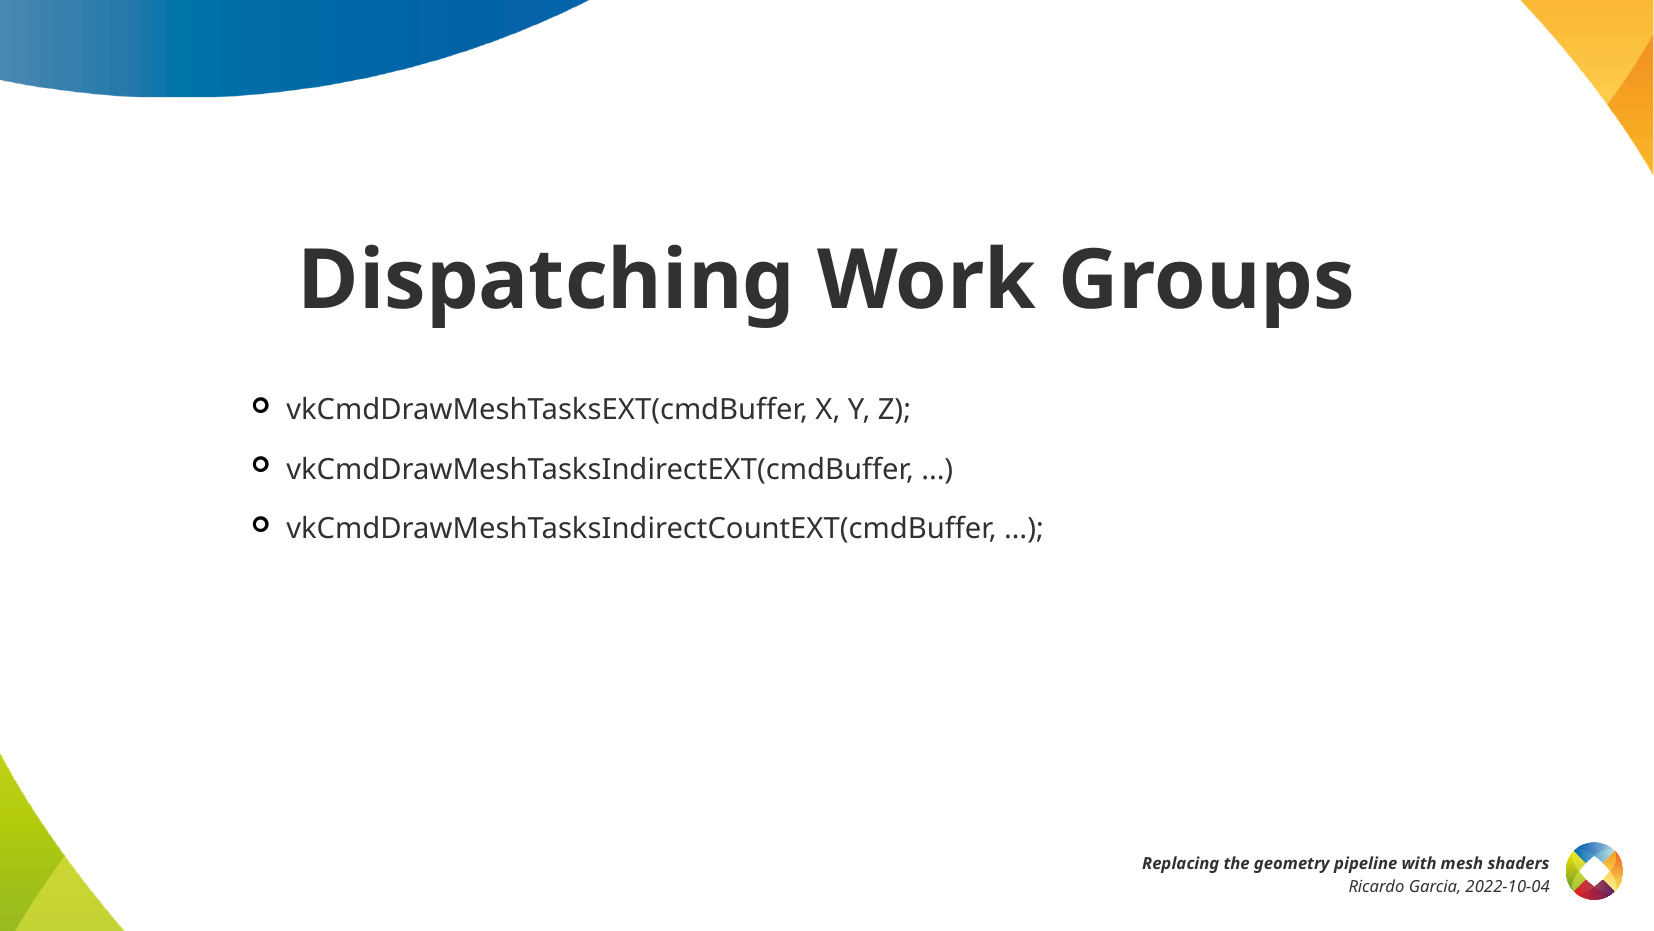

Dispatching Work Groups
vkCmdDrawMeshTasksEXT(cmdBuffer, X, Y, Z);
vkCmdDrawMeshTasksIndirectEXT(cmdBuffer, ...)
vkCmdDrawMeshTasksIndirectCountEXT(cmdBuffer, …);
Replacing the geometry pipeline with mesh shaders
Ricardo Garcia, 2022-10-04